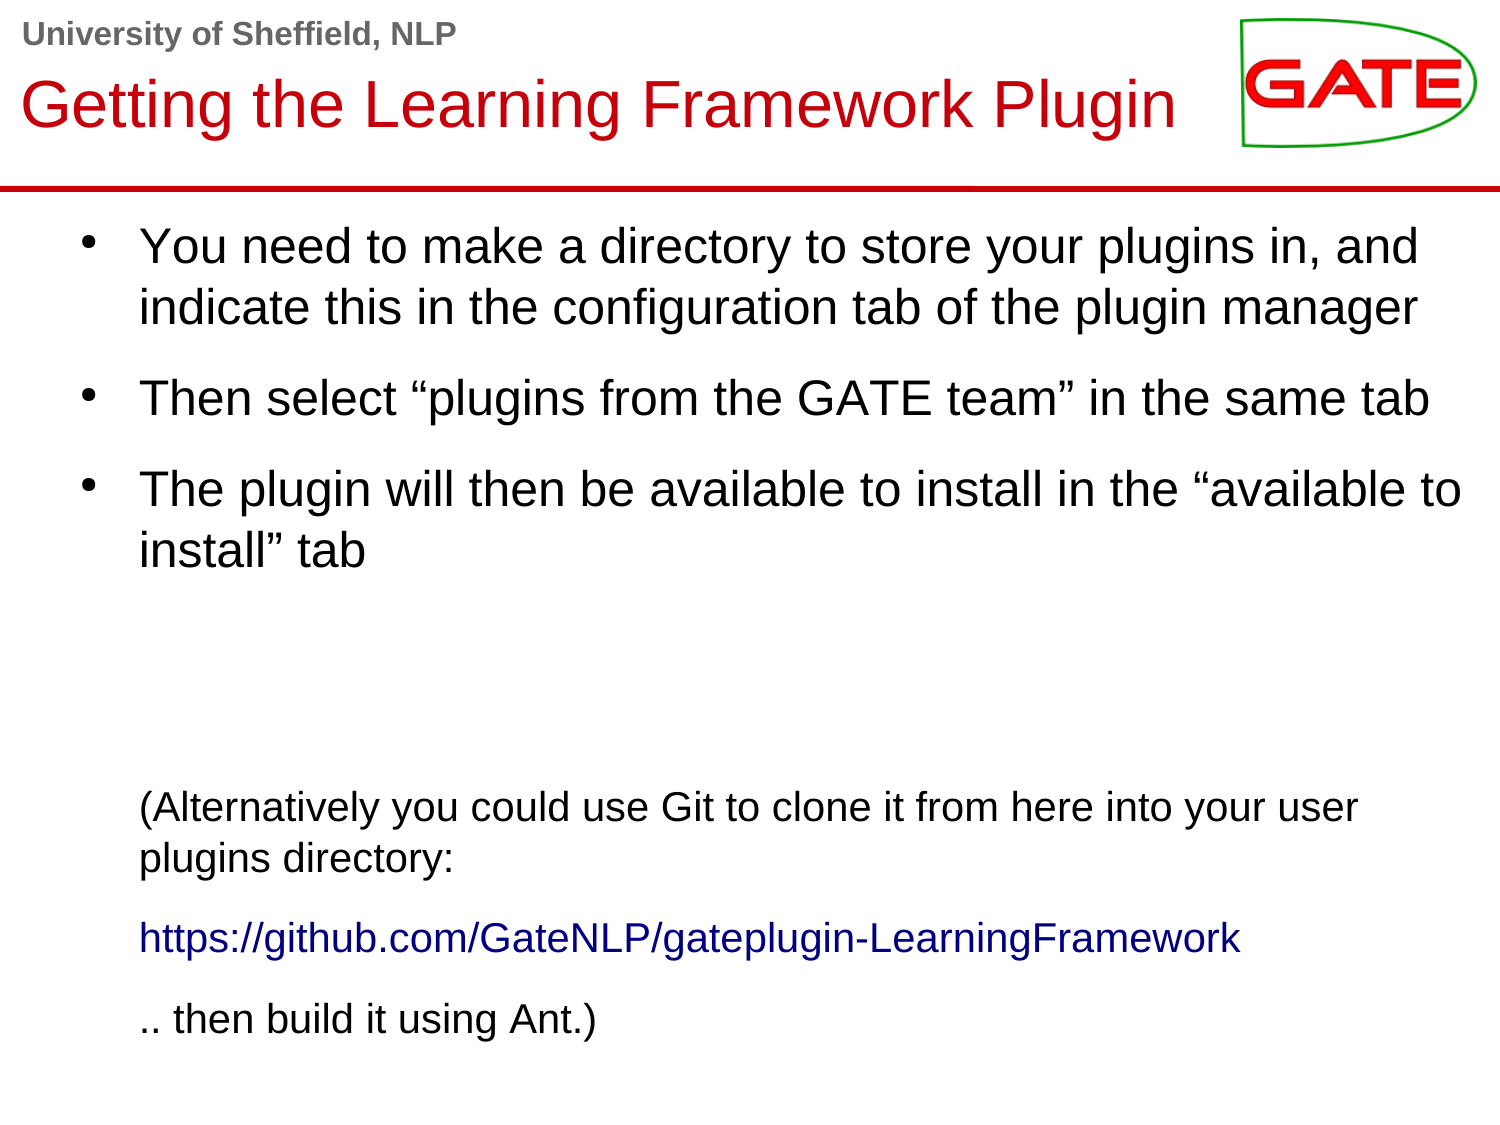

# Getting the Learning Framework Plugin
You need to make a directory to store your plugins in, and indicate this in the configuration tab of the plugin manager
Then select “plugins from the GATE team” in the same tab
The plugin will then be available to install in the “available to install” tab
(Alternatively you could use Git to clone it from here into your user plugins directory:
https://github.com/GateNLP/gateplugin-LearningFramework
.. then build it using Ant.)